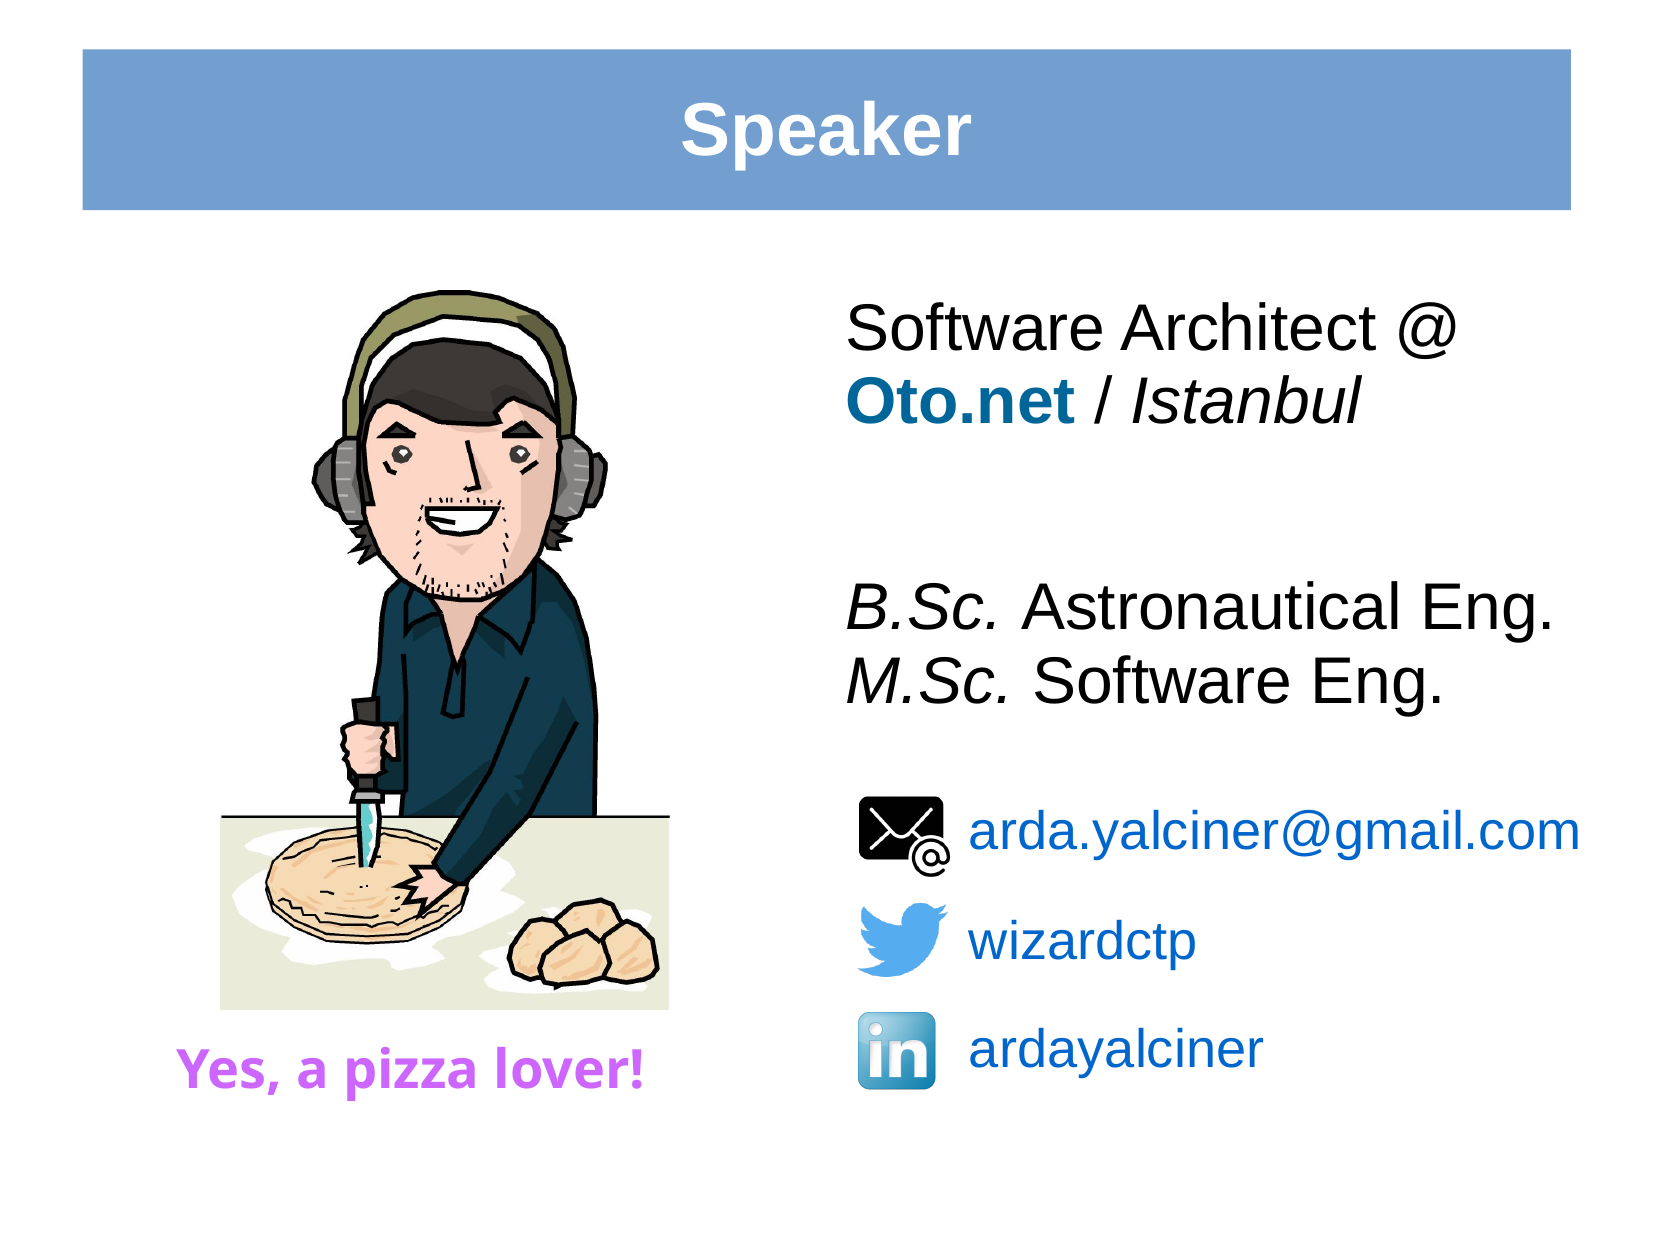

# Speaker
Software Architect @ Oto.net / Istanbul
B.Sc. Astronautical Eng.
M.Sc. Software Eng.
arda.yalciner@gmail.com
wizardctp
ardayalciner
Yes, a pizza lover!